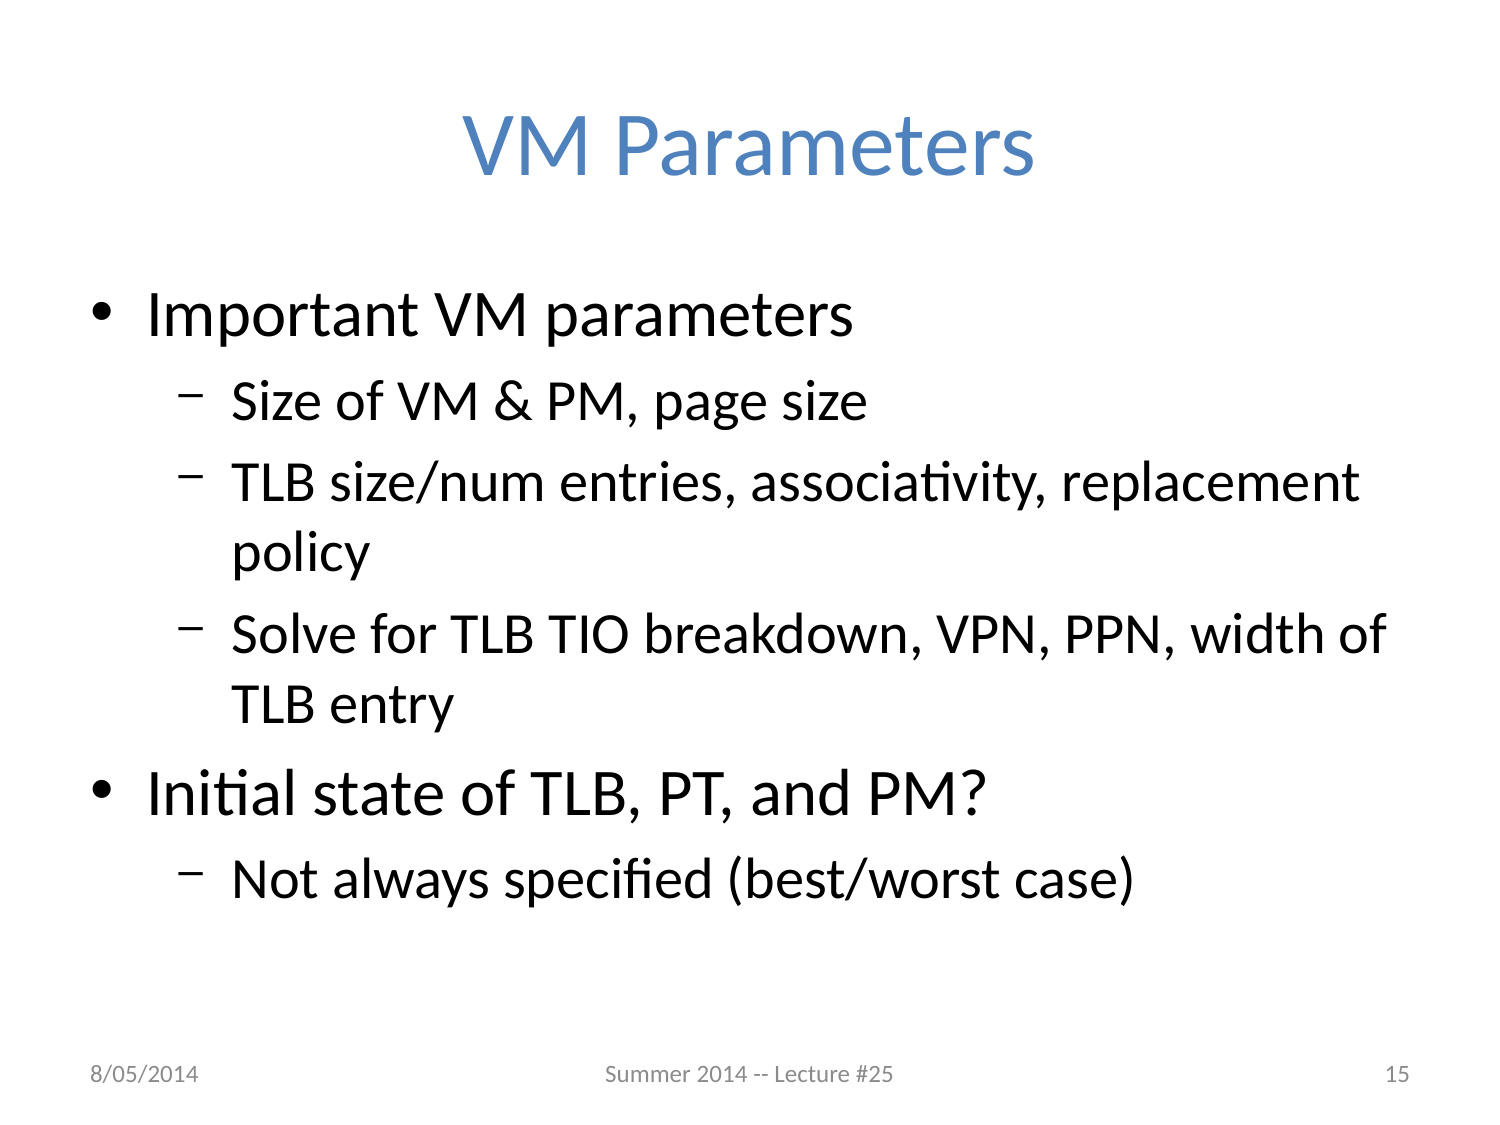

# VM Parameters
Important VM parameters
Size of VM & PM, page size
TLB size/num entries, associativity, replacement policy
Solve for TLB TIO breakdown, VPN, PPN, width of TLB entry
Initial state of TLB, PT, and PM?
Not always specified (best/worst case)
8/05/2014
Summer 2014 -- Lecture #25